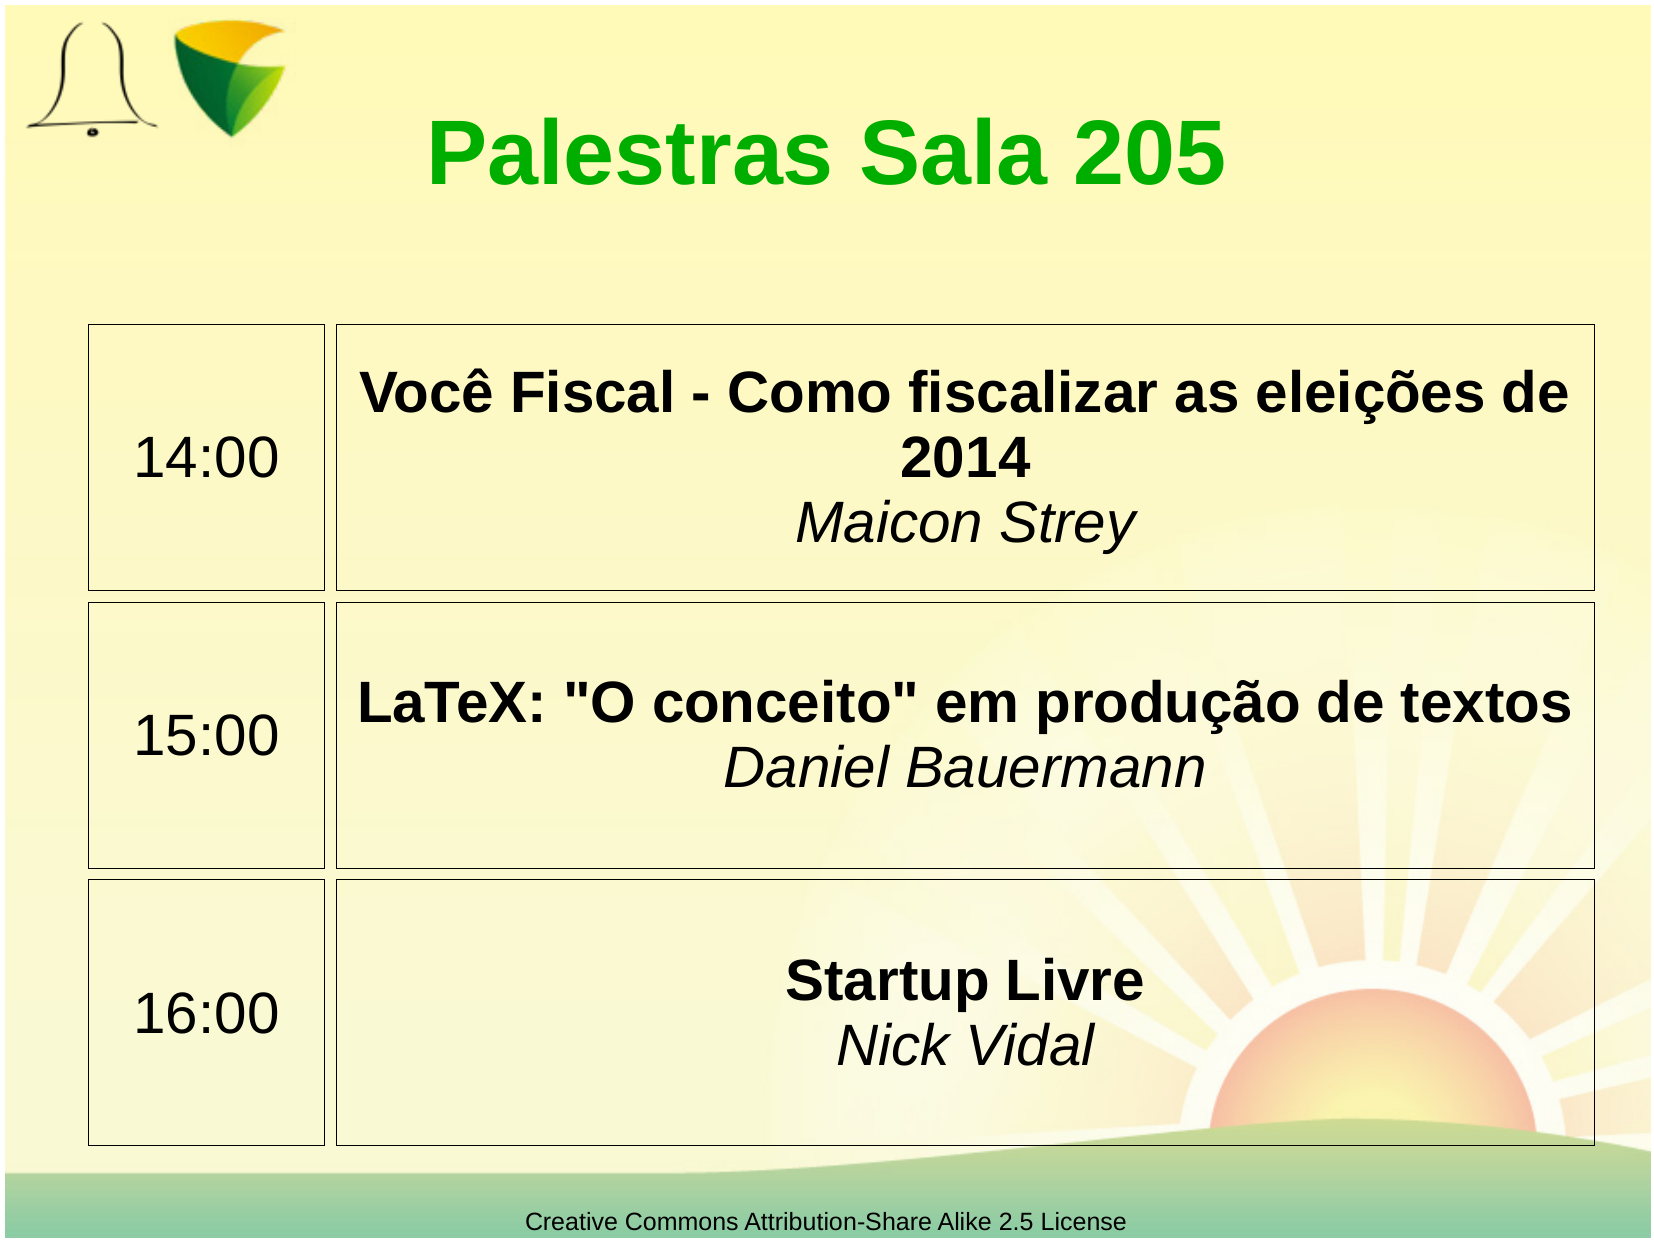

# Palestras Sala 205
14:00
Você Fiscal - Como fiscalizar as eleições de 2014
Maicon Strey
15:00
LaTeX: "O conceito" em produção de textos
Daniel Bauermann
16:00
Startup Livre
Nick Vidal